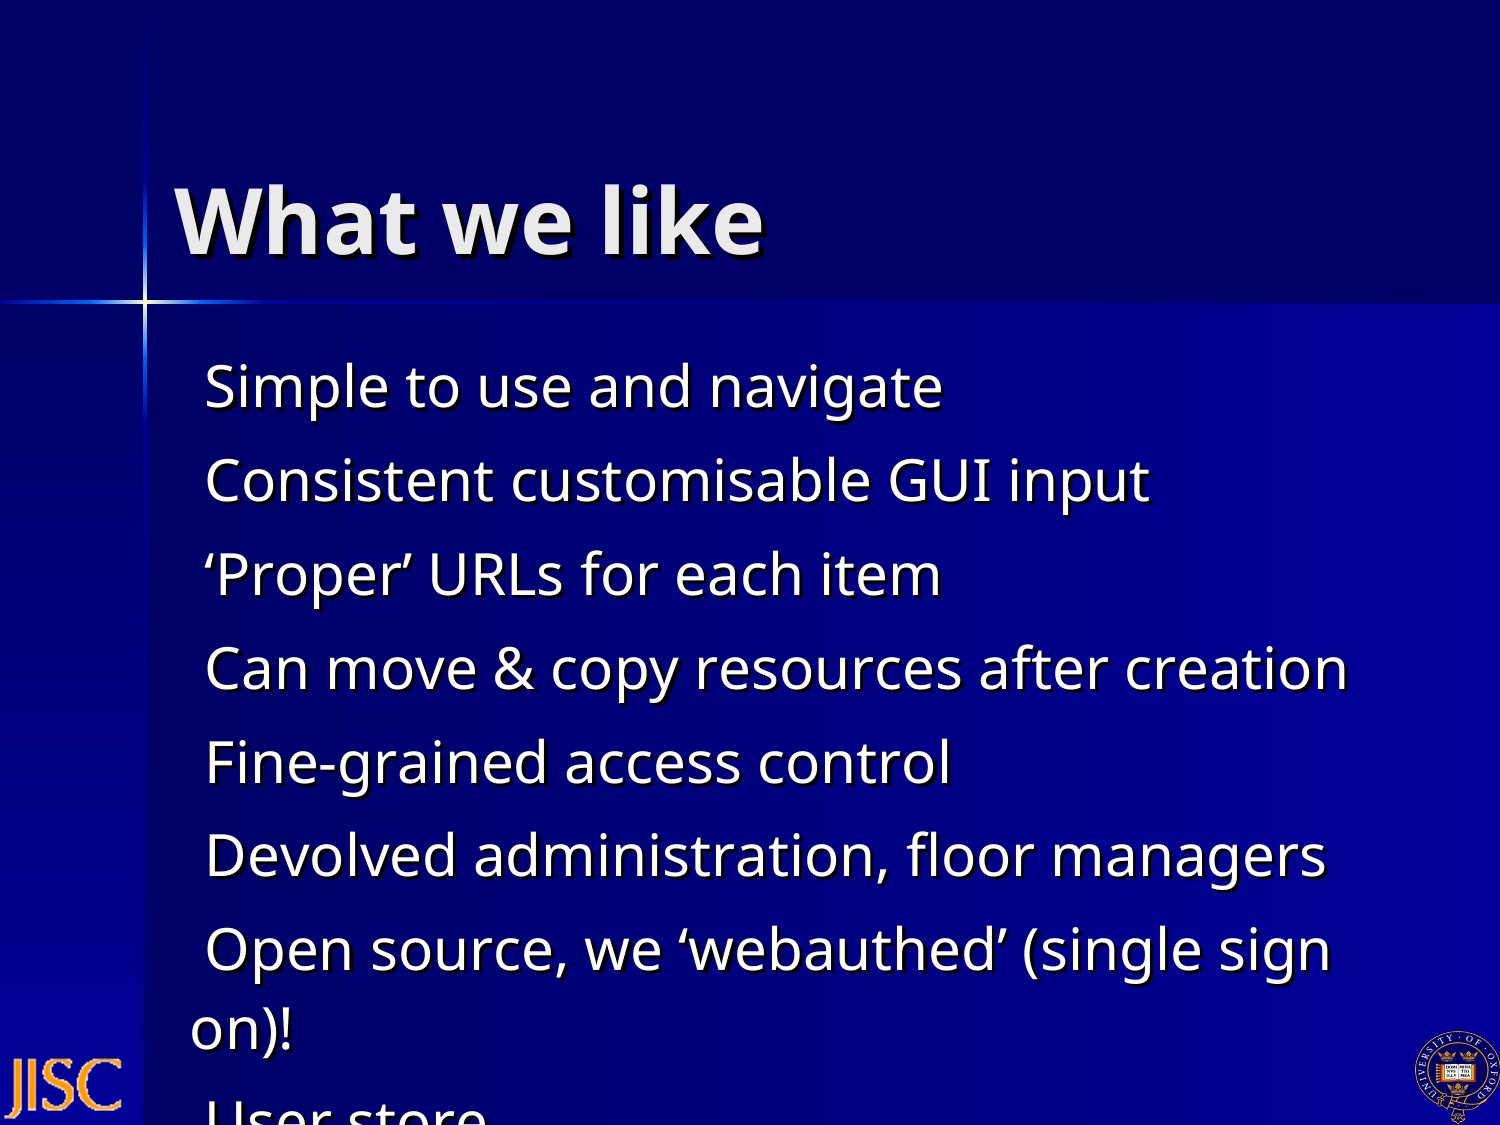

# What we like
 Simple to use and navigate
 Consistent customisable GUI input
 ‘Proper’ URLs for each item
 Can move & copy resources after creation
 Fine-grained access control
 Devolved administration, floor managers
 Open source, we ‘webauthed’ (single sign on)!
 User store